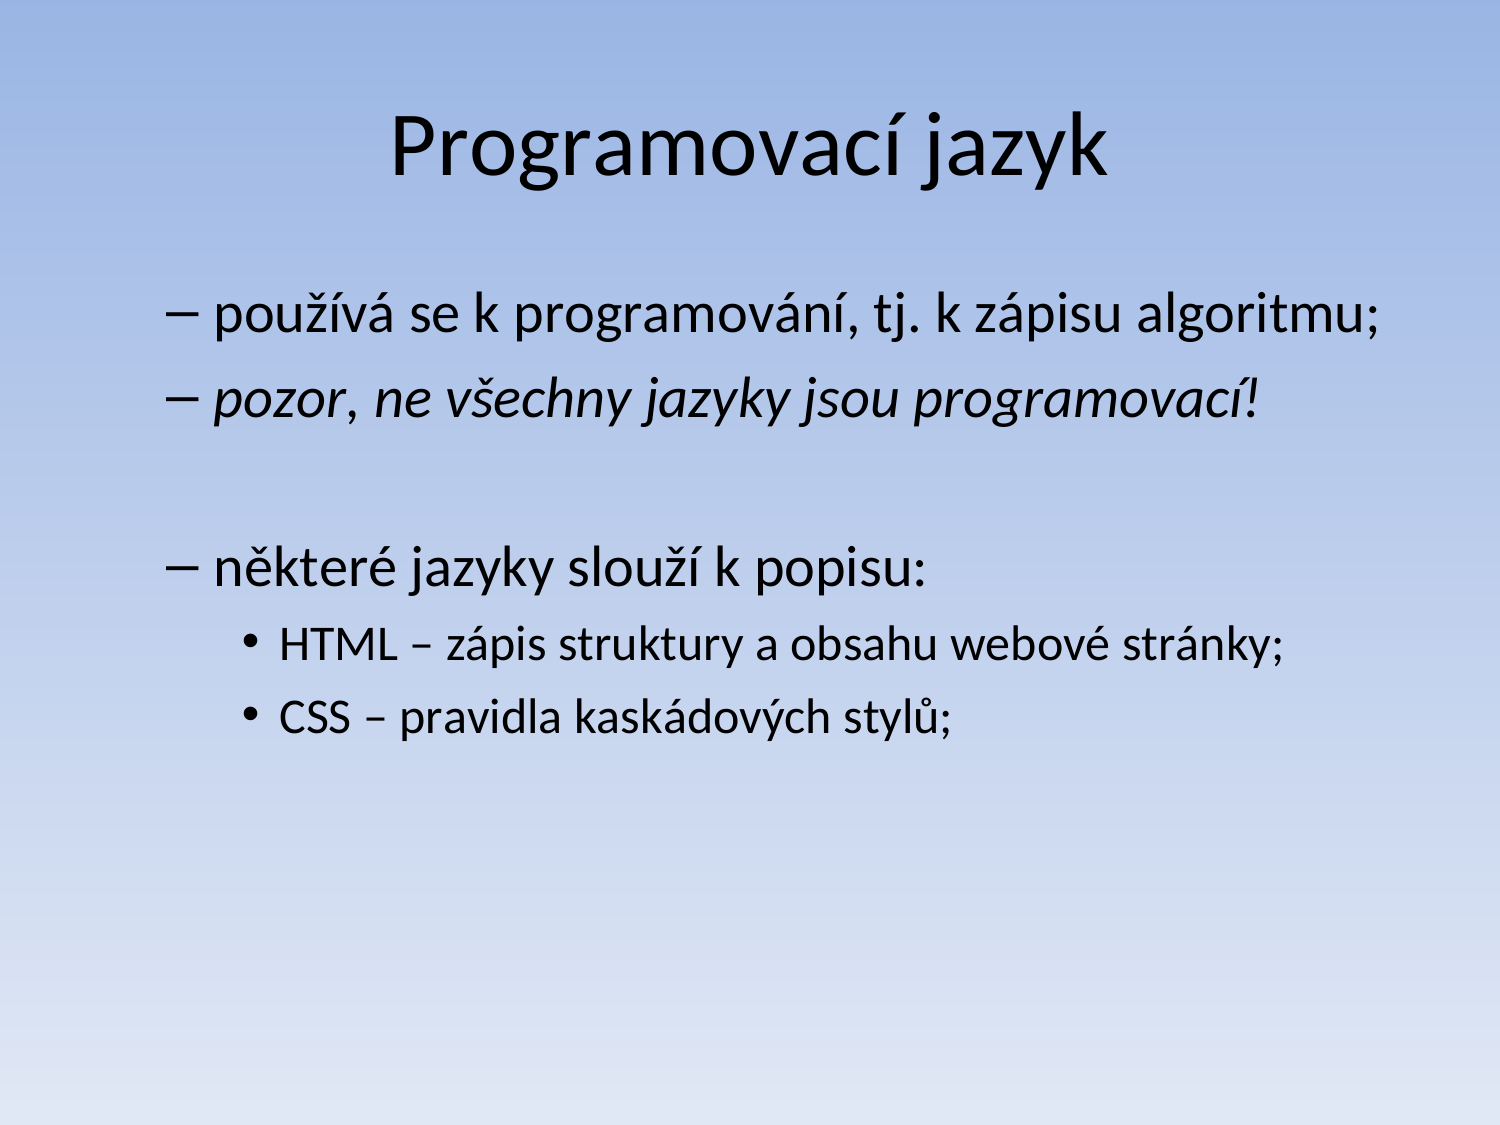

# Programovací jazyk
používá se k programování, tj. k zápisu algoritmu;
pozor, ne všechny jazyky jsou programovací!
některé jazyky slouží k popisu:
HTML – zápis struktury a obsahu webové stránky;
CSS – pravidla kaskádových stylů;